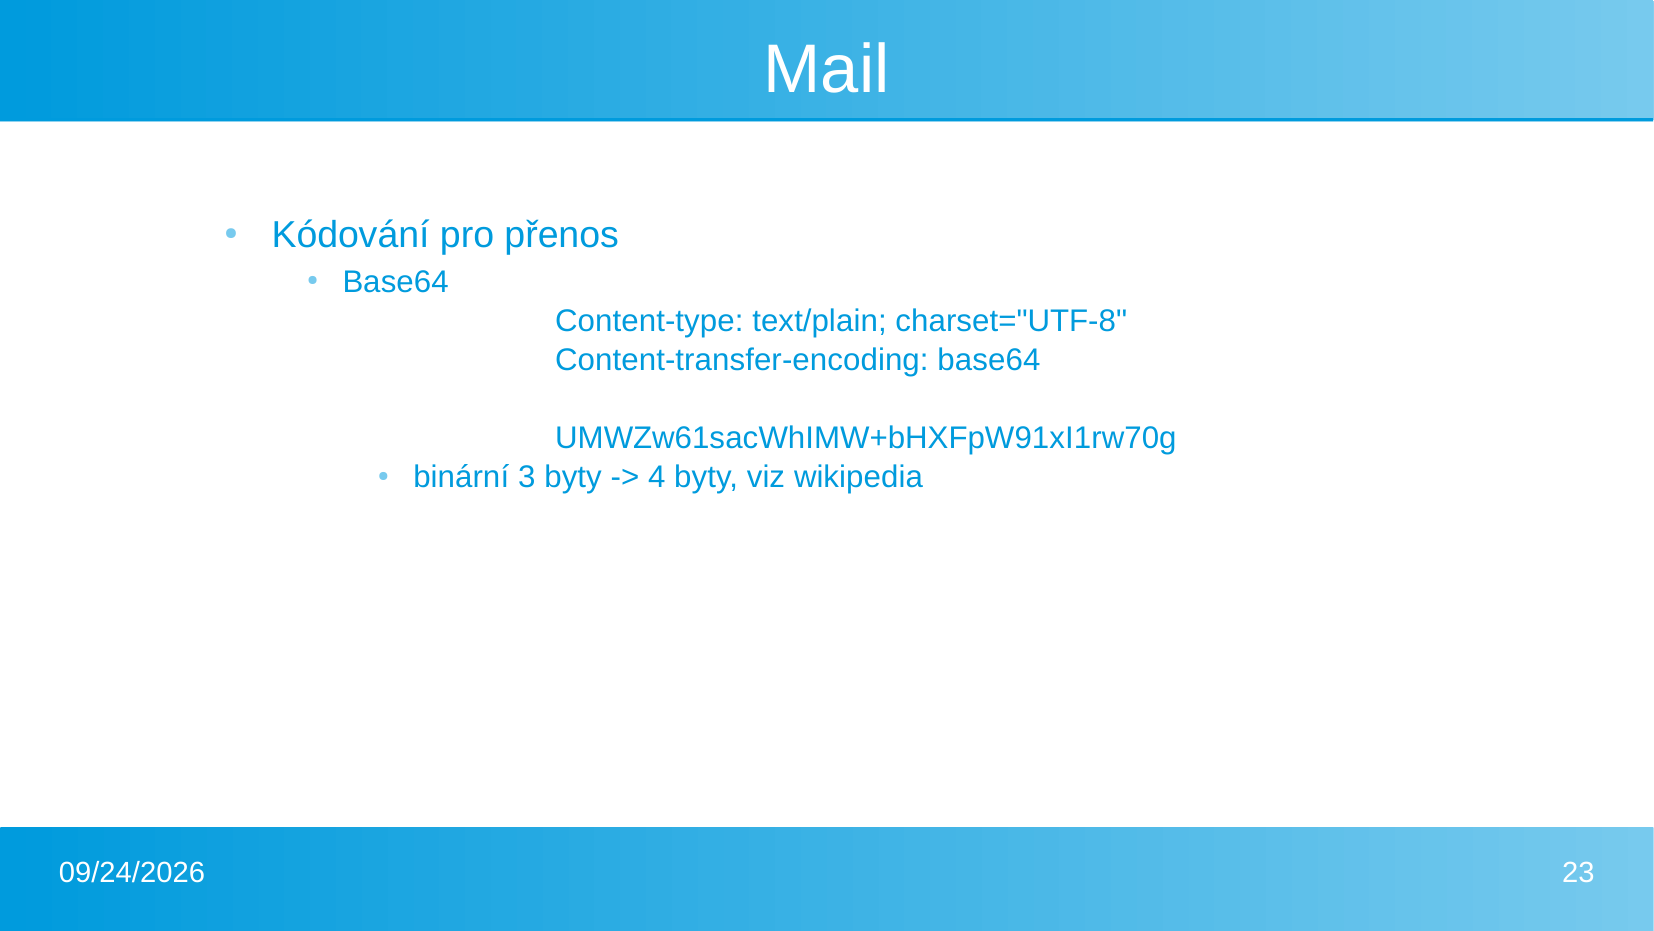

# Mail
Kódování pro přenos
Base64
Content-type: text/plain; charset="UTF-8"
Content-transfer-encoding: base64
UMWZw61sacWhIMW+bHXFpW91xI1rw70g
binární 3 byty -> 4 byty, viz wikipedia
23